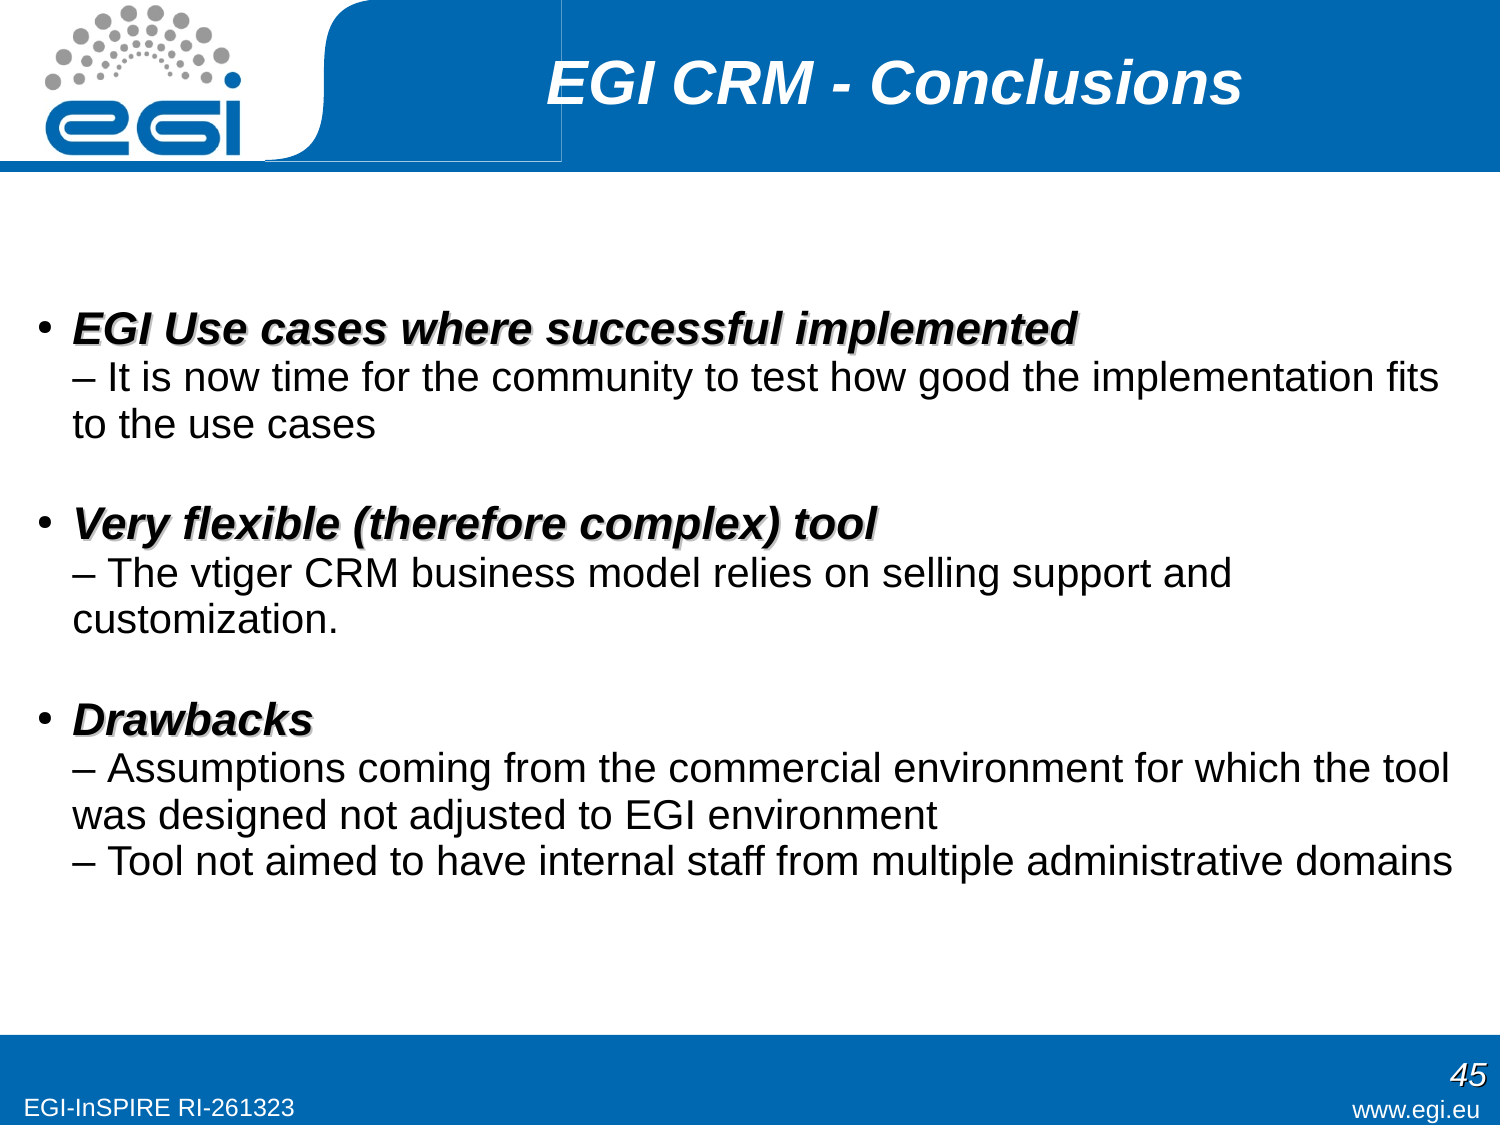

EGI CRM - Conclusions
EGI Use cases where successful implemented
– It is now time for the community to test how good the implementation fits to the use cases
Very flexible (therefore complex) tool
– The vtiger CRM business model relies on selling support and customization.
Drawbacks
– Assumptions coming from the commercial environment for which the tool was designed not adjusted to EGI environment
– Tool not aimed to have internal staff from multiple administrative domains
45